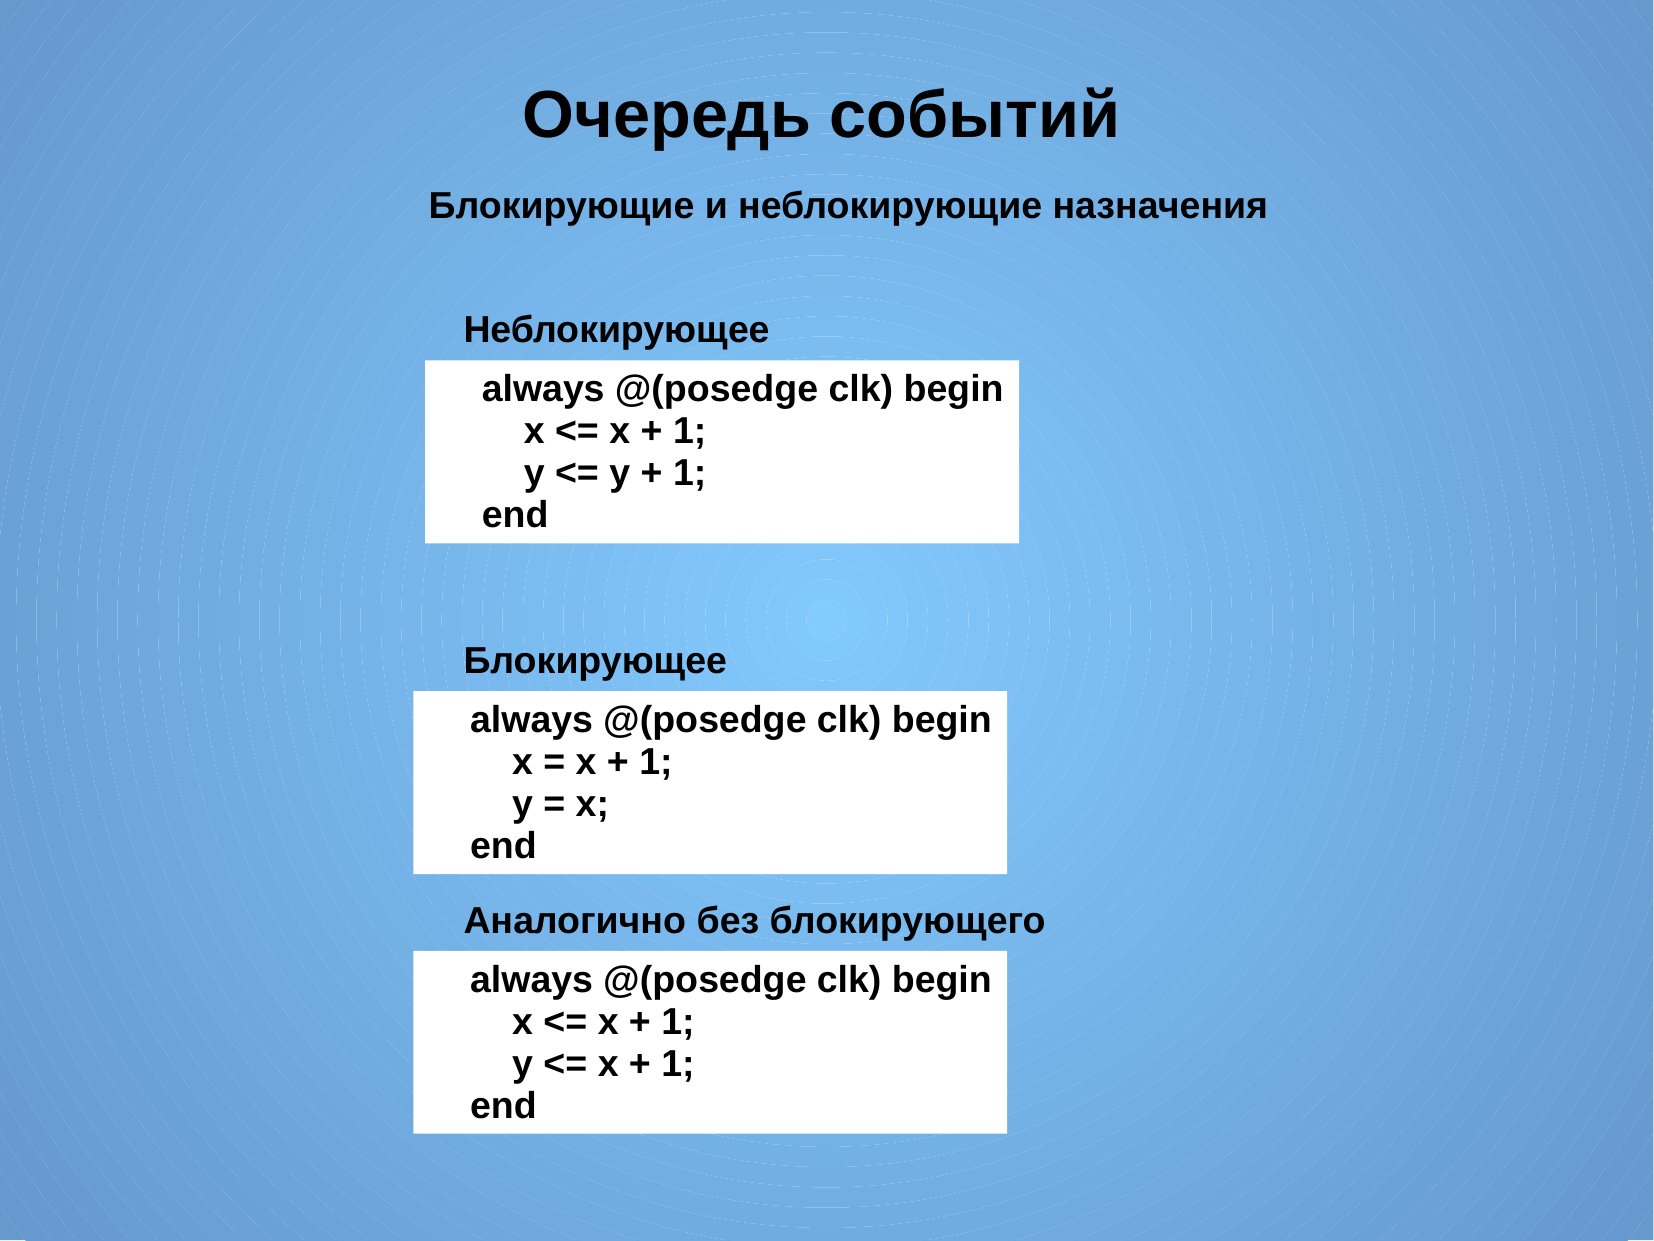

Очередь событий
Блокирующие и неблокирующие назначения
Неблокирующее
 always @(posedge clk) begin
 x <= x + 1;
 y <= y + 1;
 end
Блокирующее
 always @(posedge clk) begin
 x = x + 1;
 y = x;
 end
Аналогично без блокирующего
 always @(posedge clk) begin
 x <= x + 1;
 y <= x + 1;
 end